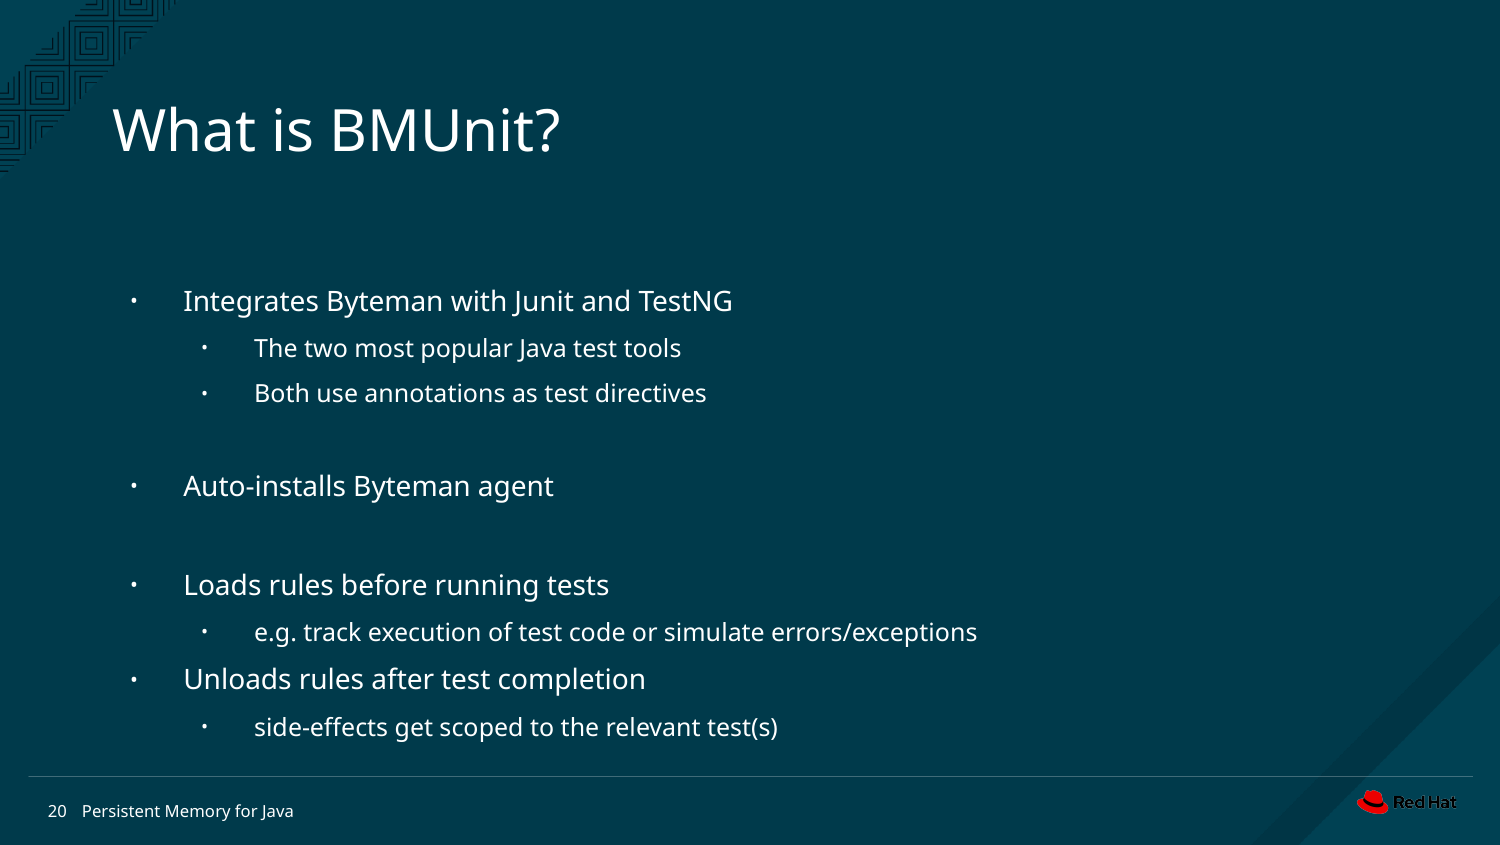

# What is BMUnit?
Integrates Byteman with Junit and TestNG
The two most popular Java test tools
Both use annotations as test directives
Auto-installs Byteman agent
Loads rules before running tests
e.g. track execution of test code or simulate errors/exceptions
Unloads rules after test completion
side-effects get scoped to the relevant test(s)
20
INSERT DESIGNATOR, IF NEEDED